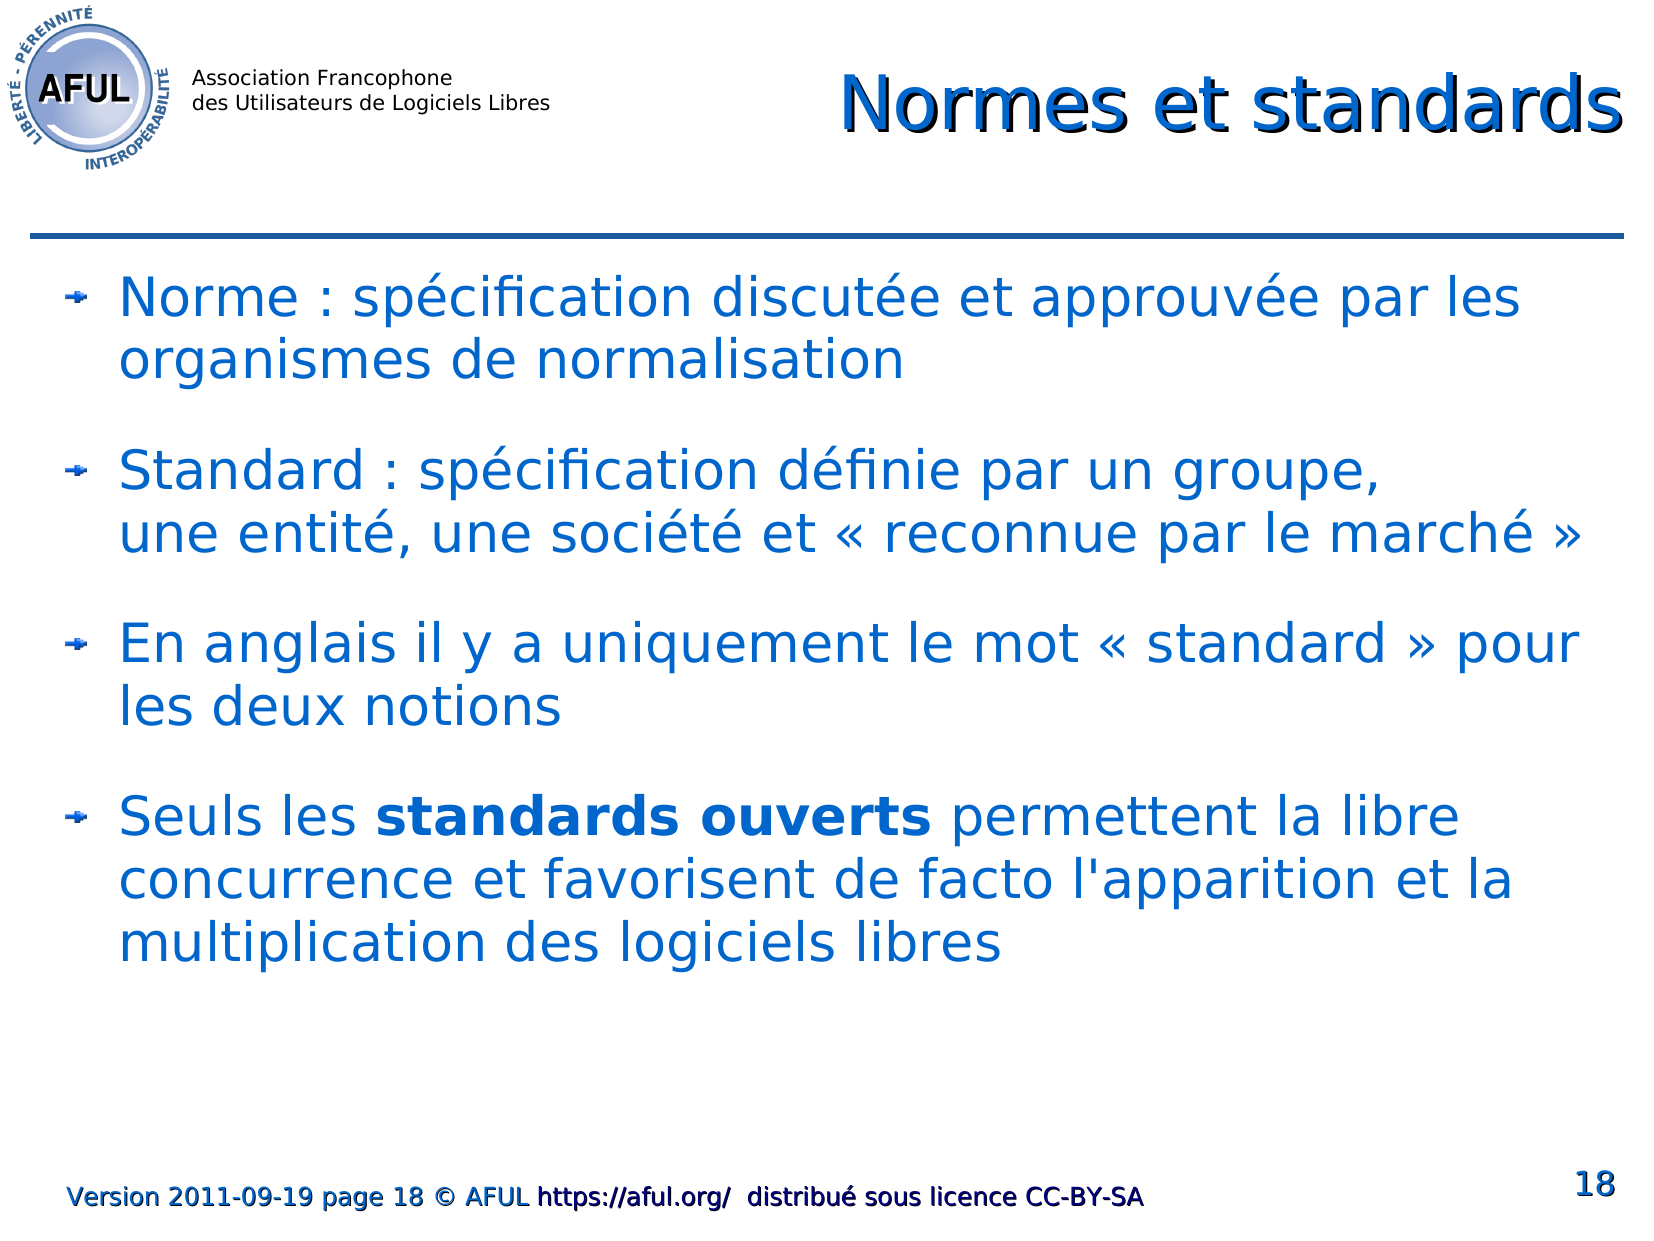

# Normes et standards
Norme : spécification discutée et approuvée par les organismes de normalisation
Standard : spécification définie par un groupe,
une entité, une société et « reconnue par le marché »
En anglais il y a uniquement le mot « standard » pour les deux notions
Seuls les standards ouverts permettent la libre concurrence et favorisent de facto l'apparition et la multiplication des logiciels libres